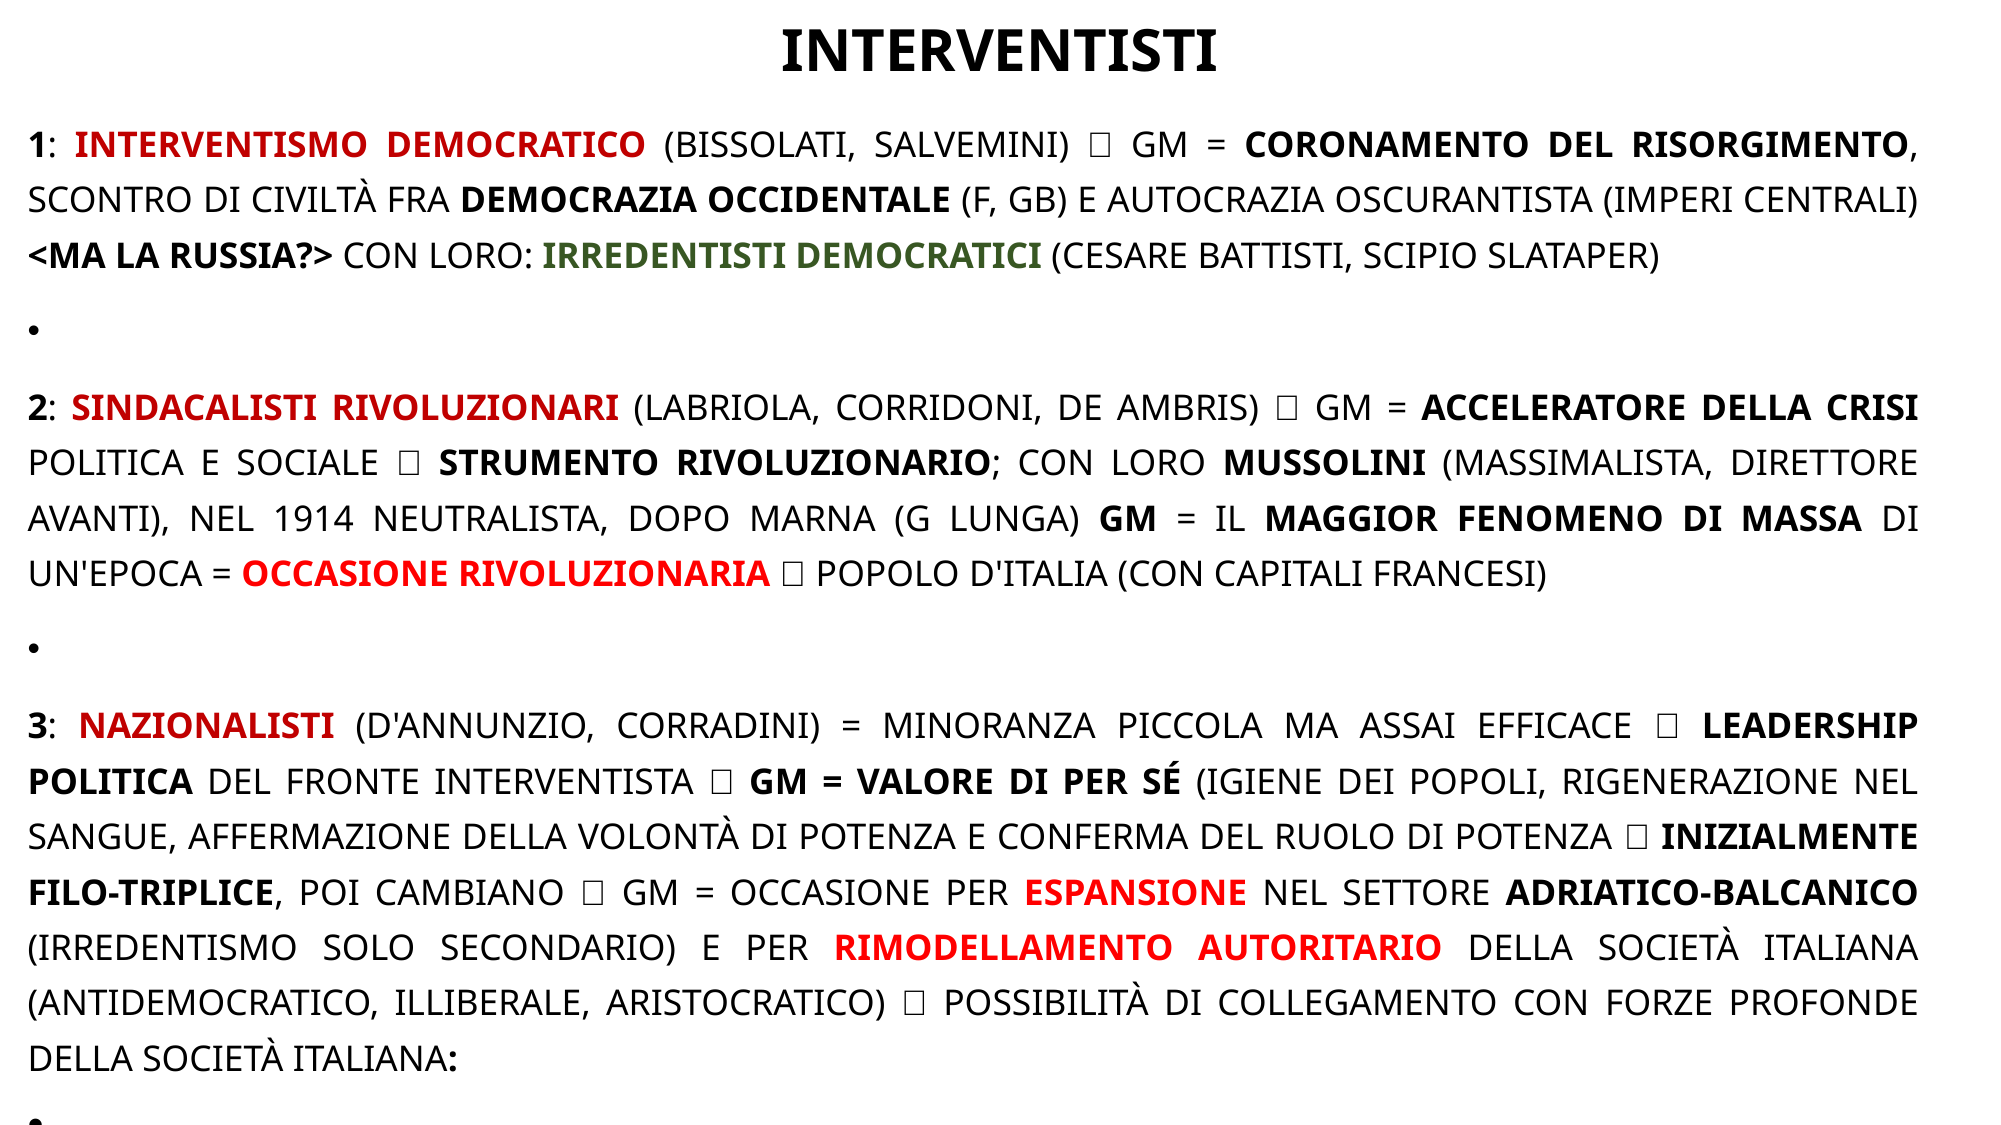

# Interventisti
1: INTERVENTISMO DEMOCRATICO (BISSOLATI, SALVEMINI)  GM = CORONAMENTO DEL RISORGIMENTO, SCONTRO DI CIVILTÀ FRA DEMOCRAZIA OCCIDENTALE (F, GB) E AUTOCRAZIA OSCURANTISTA (IMPERI CENTRALI) <MA LA RUSSIA?> CON LORO: IRREDENTISTI DEMOCRATICI (CESARE BATTISTI, SCIPIO SLATAPER)
2: SINDACALISTI RIVOLUZIONARI (LABRIOLA, CORRIDONI, DE AMBRIS)  GM = ACCELERATORE DELLA CRISI POLITICA E SOCIALE  STRUMENTO RIVOLUZIONARIO; CON LORO MUSSOLINI (MASSIMALISTA, DIRETTORE AVANTI), NEL 1914 NEUTRALISTA, DOPO MARNA (G LUNGA) GM = IL MAGGIOR FENOMENO DI MASSA DI UN'EPOCA = OCCASIONE RIVOLUZIONARIA  POPOLO D'ITALIA (CON CAPITALI FRANCESI)
3: NAZIONALISTI (D'ANNUNZIO, CORRADINI) = MINORANZA PICCOLA MA ASSAI EFFICACE  LEADERSHIP POLITICA DEL FRONTE INTERVENTISTA  GM = VALORE DI PER SÉ (IGIENE DEI POPOLI, RIGENERAZIONE NEL SANGUE, AFFERMAZIONE DELLA VOLONTÀ DI POTENZA E CONFERMA DEL RUOLO DI POTENZA  INIZIALMENTE FILO-TRIPLICE, POI CAMBIANO  GM = OCCASIONE PER ESPANSIONE NEL SETTORE ADRIATICO-BALCANICO (IRREDENTISMO SOLO SECONDARIO) E PER RIMODELLAMENTO AUTORITARIO DELLA SOCIETÀ ITALIANA (ANTIDEMOCRATICO, ILLIBERALE, ARISTOCRATICO)  POSSIBILITÀ DI COLLEGAMENTO CON FORZE PROFONDE DELLA SOCIETÀ ITALIANA: